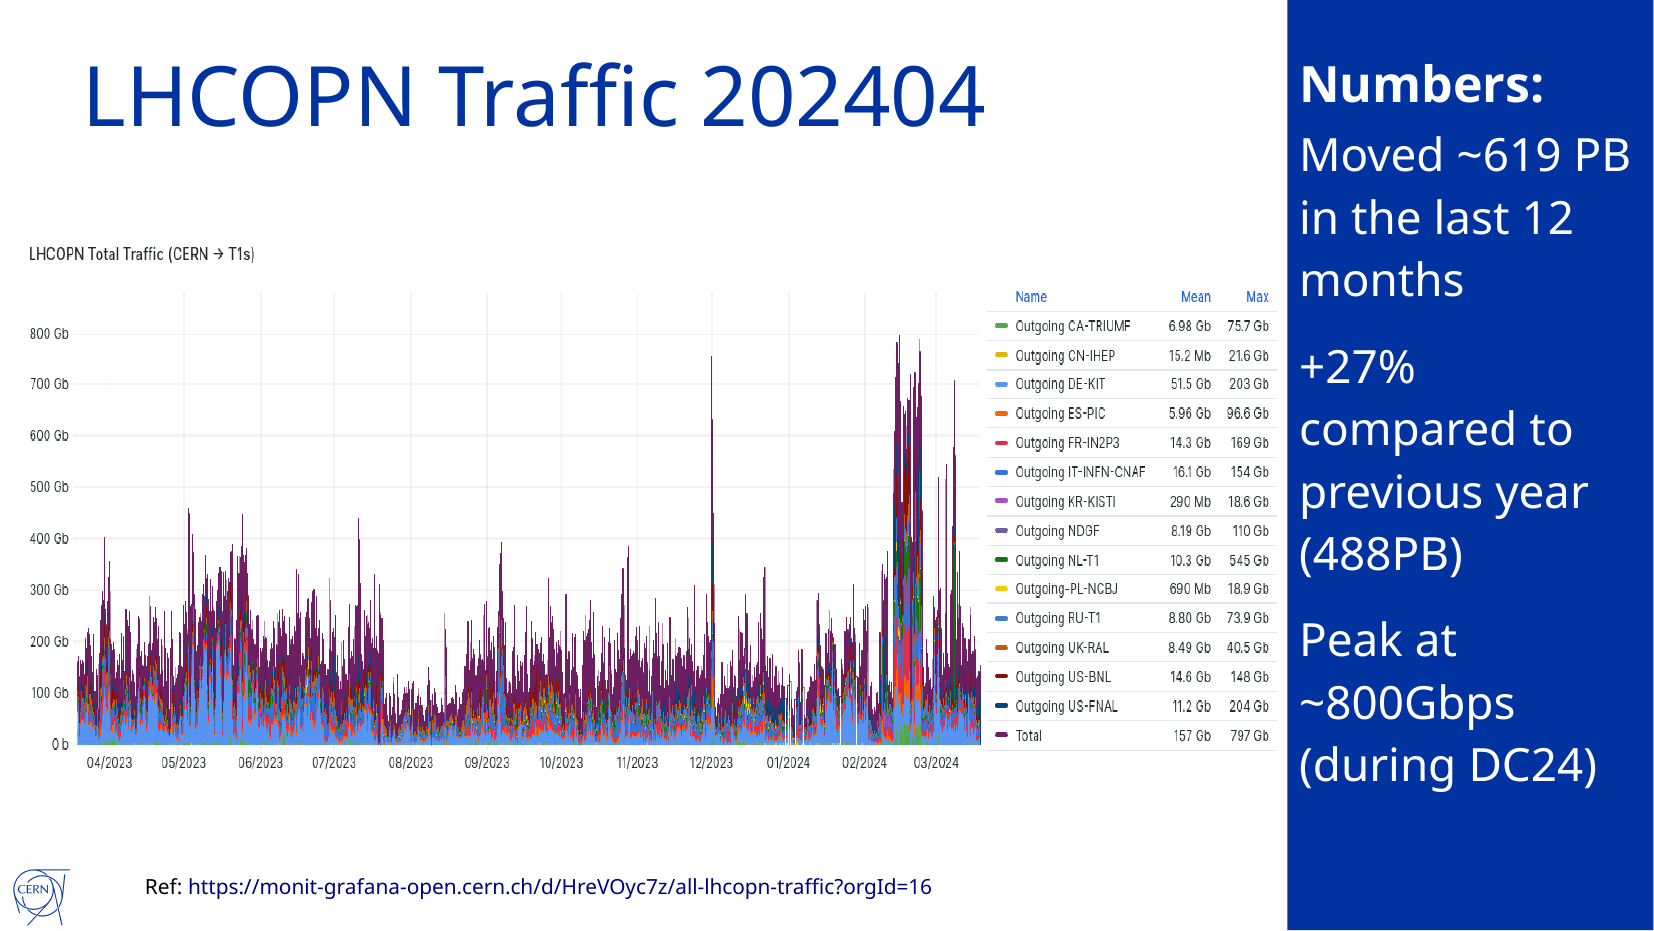

Numbers:
Moved ~619 PB in the last 12 months
+27% compared to previous year (488PB)
Peak at ~800Gbps (during DC24)
# LHCOPN Traffic 202404
Ref: https://monit-grafana-open.cern.ch/d/HreVOyc7z/all-lhcopn-traffic?orgId=16